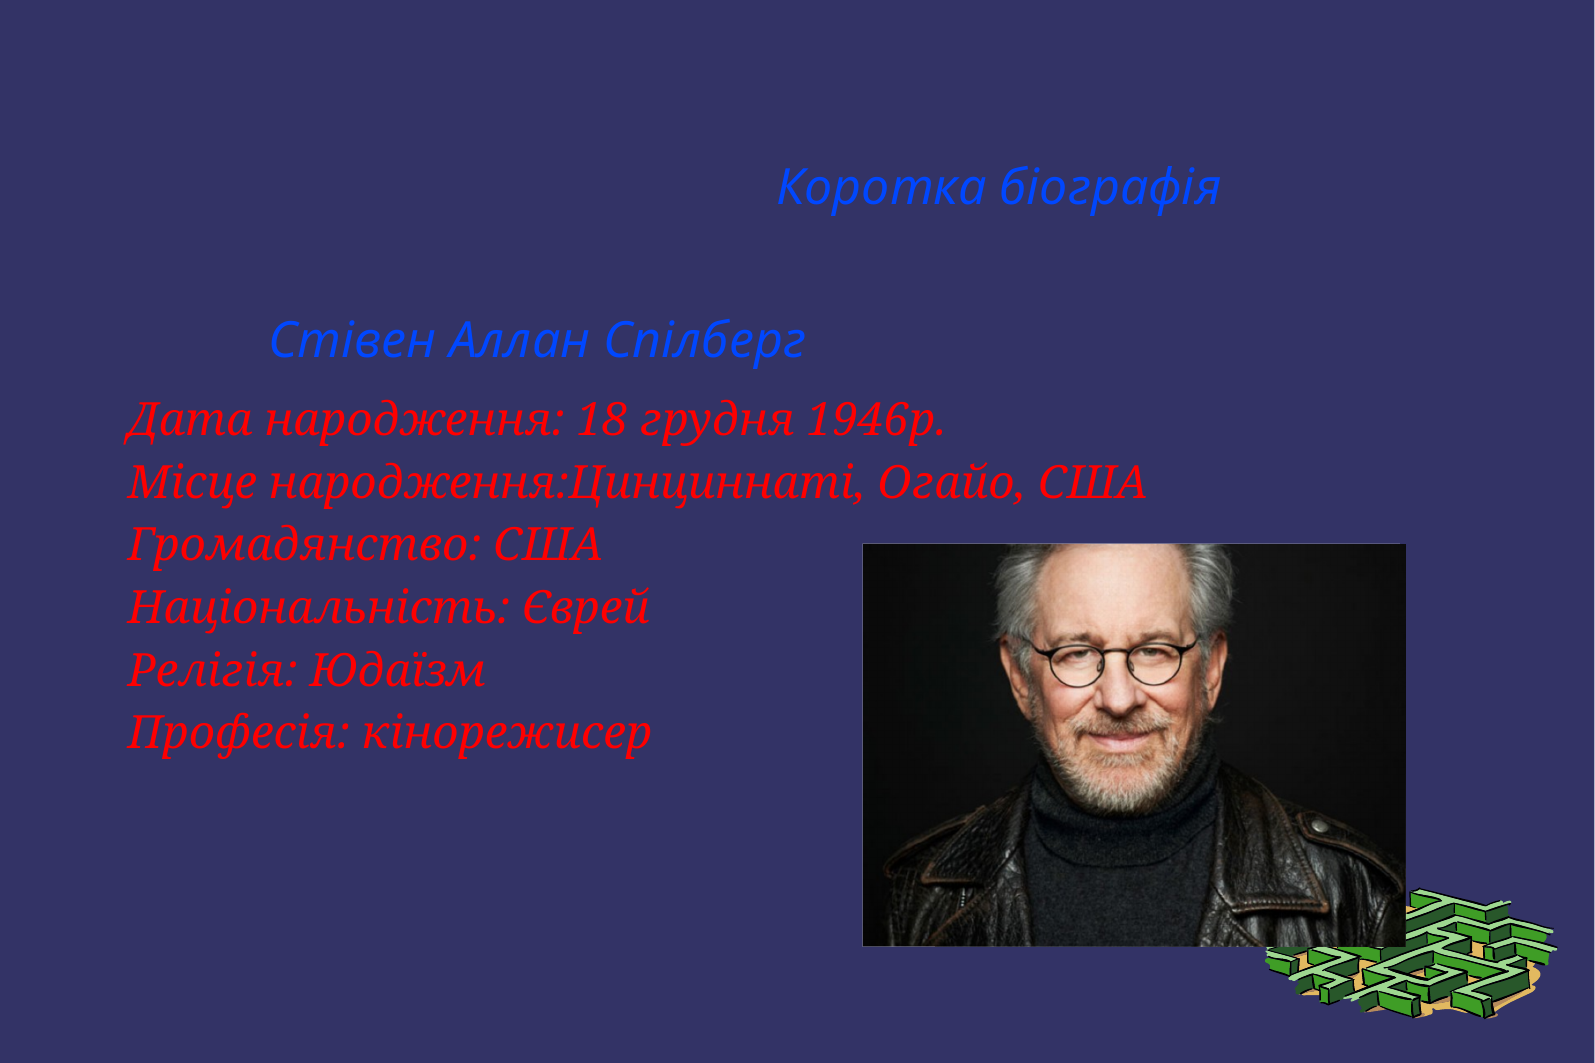

Коротка біографія
Стівен Аллан Спілберг
Дата народження: 18 грудня 1946р.
Місце народження:Цинциннаті, Огайо, США
Громадянство: США
Національність: Єврей
Релігія: Юдаїзм
Професія: кінорежисер